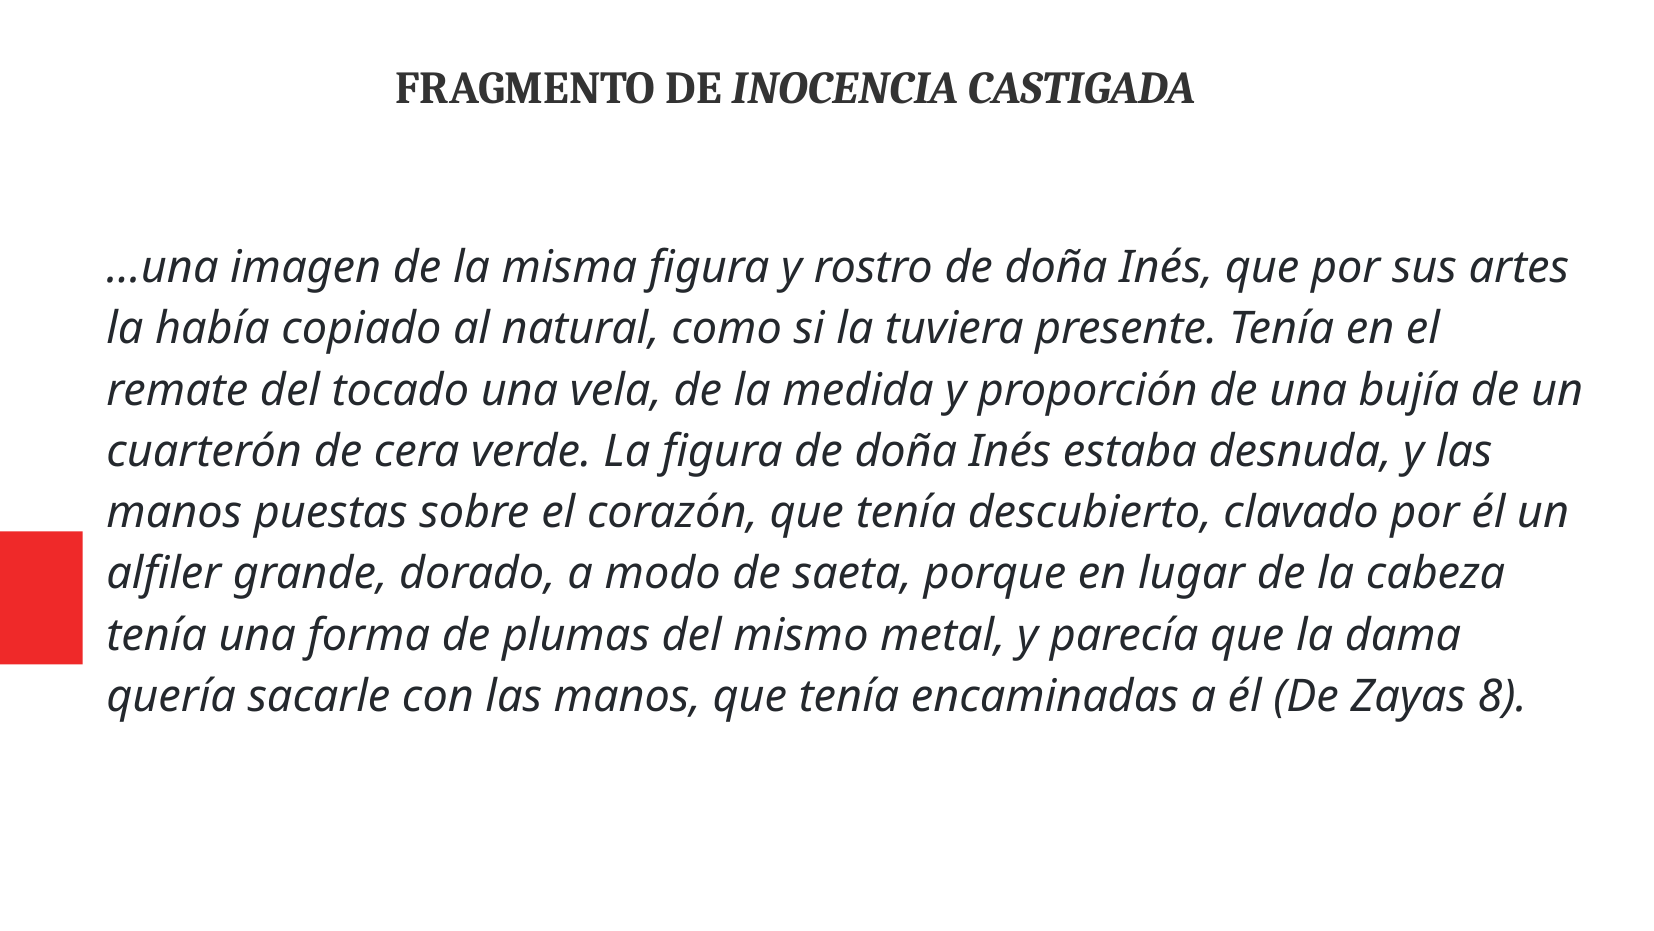

# FRAGMENTO DE INOCENCIA CASTIGADA
...una imagen de la misma figura y rostro de doña Inés, que por sus artes la había copiado al natural, como si la tuviera presente. Tenía en el remate del tocado una vela, de la medida y proporción de una bujía de un cuarterón de cera verde. La figura de doña Inés estaba desnuda, y las manos puestas sobre el corazón, que tenía descubierto, clavado por él un alfiler grande, dorado, a modo de saeta, porque en lugar de la cabeza tenía una forma de plumas del mismo metal, y parecía que la dama quería sacarle con las manos, que tenía encaminadas a él (De Zayas 8).